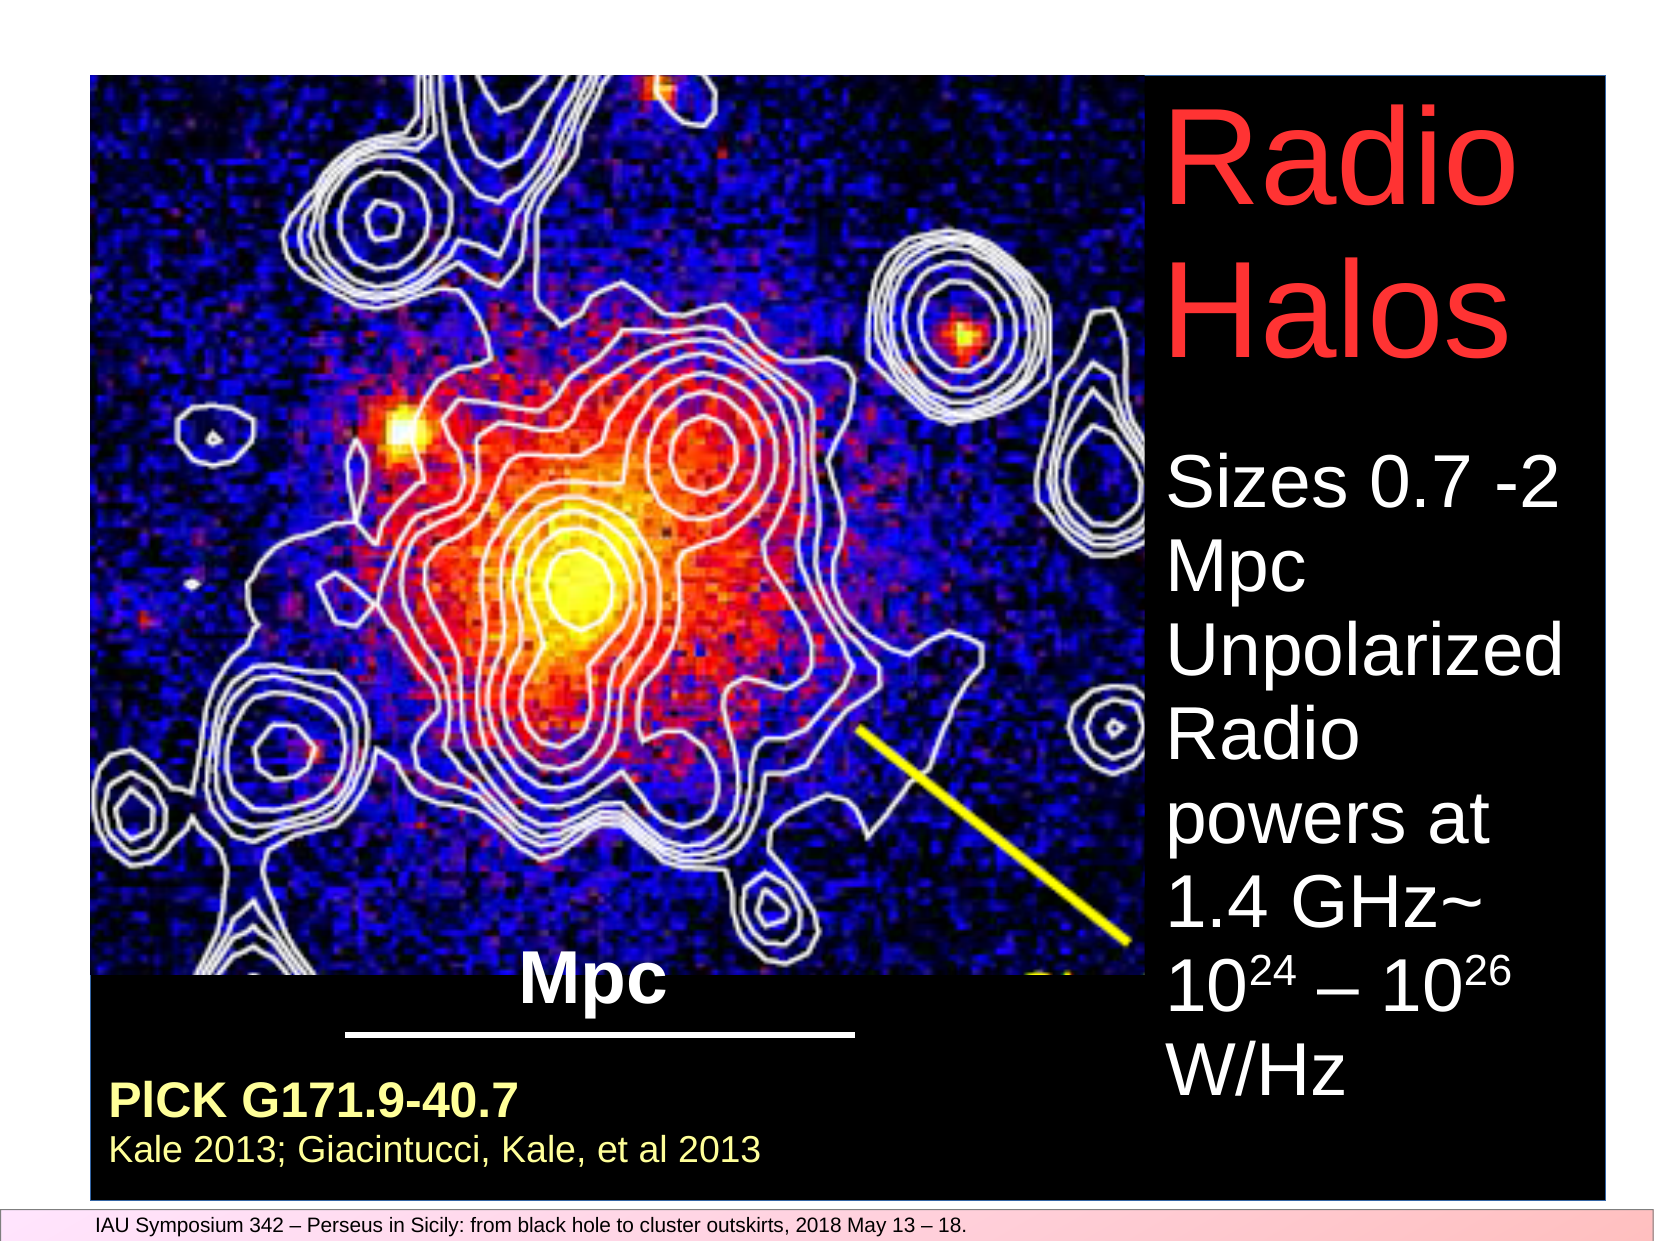

Radio Halos
Sizes 0.7 -2 Mpc
Unpolarized
Radio powers at 1.4 GHz~ 1024 – 1026
W/Hz
Mpc
PlCK G171.9-40.7
Kale 2013; Giacintucci, Kale, et al 2013